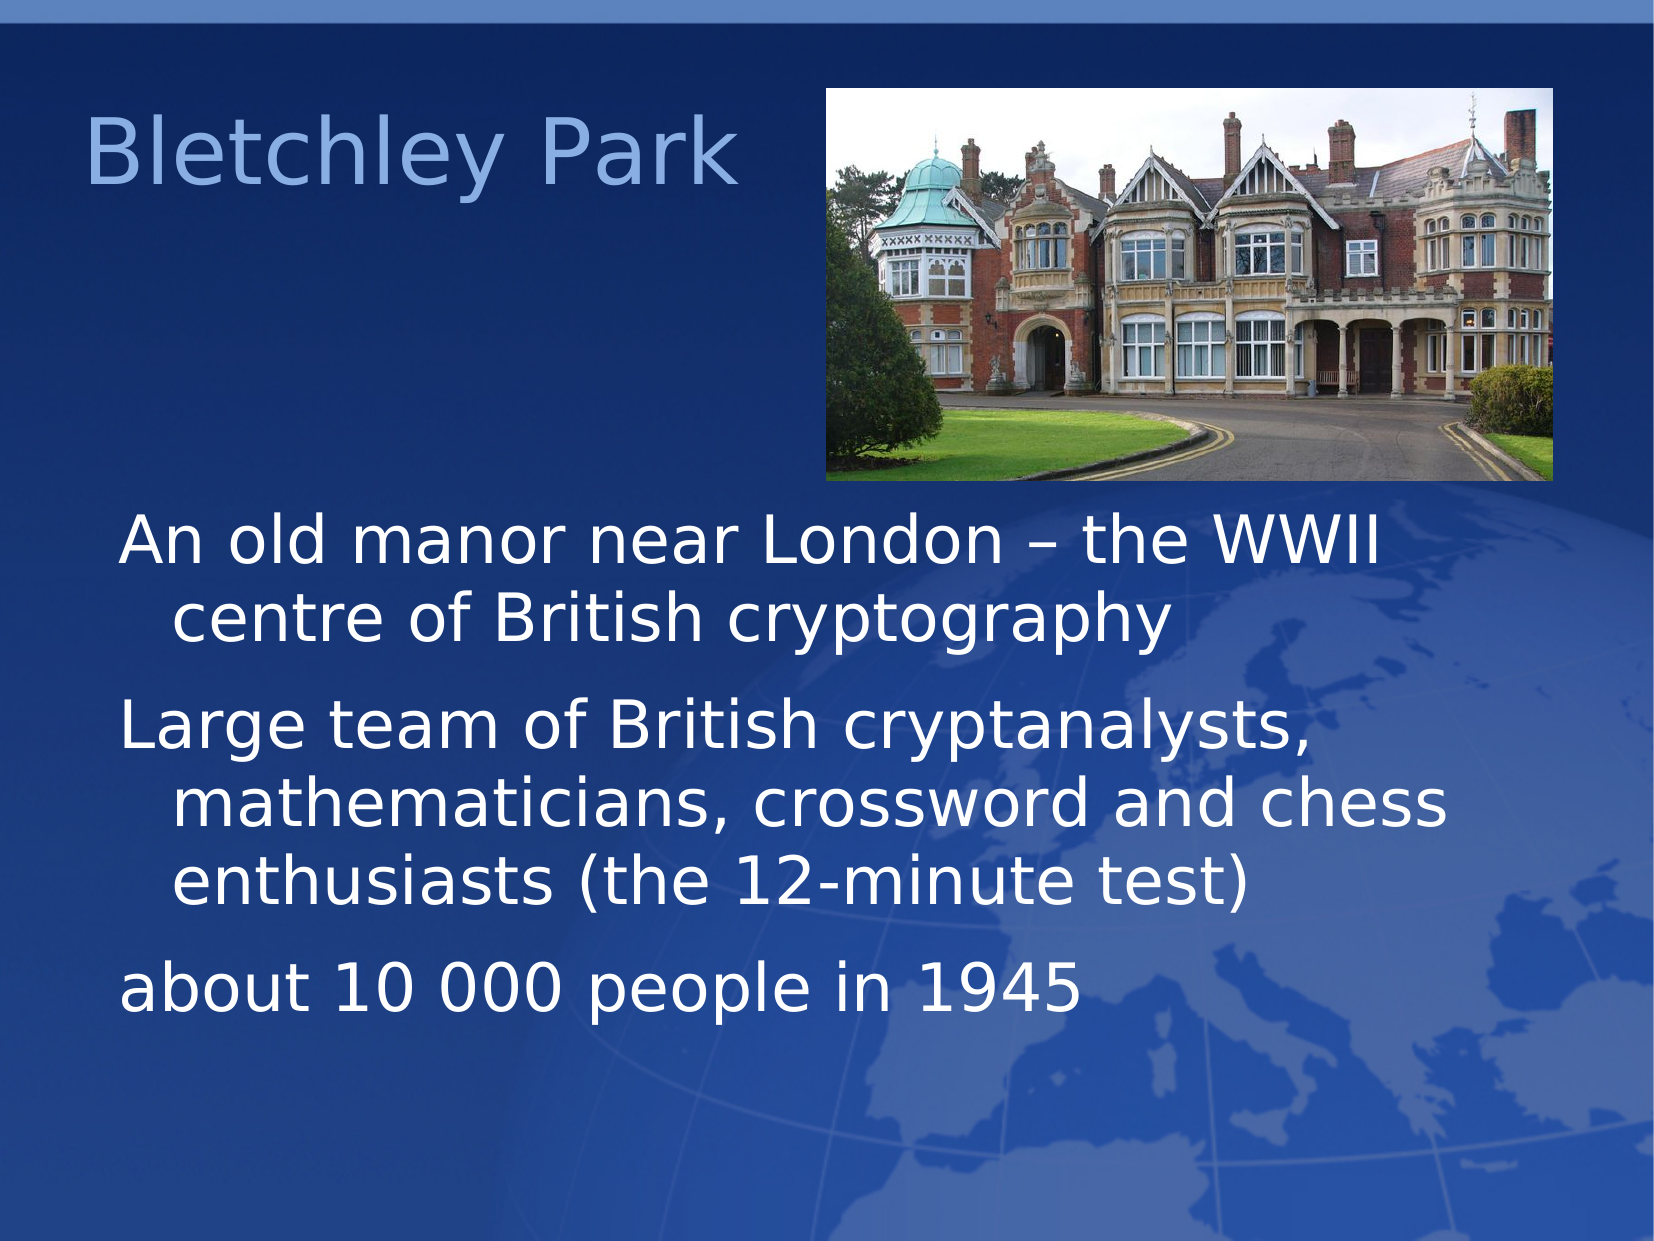

# Bletchley Park
An old manor near London – the WWII centre of British cryptography
Large team of British cryptanalysts, mathematicians, crossword and chess enthusiasts (the 12-minute test)
about 10 000 people in 1945